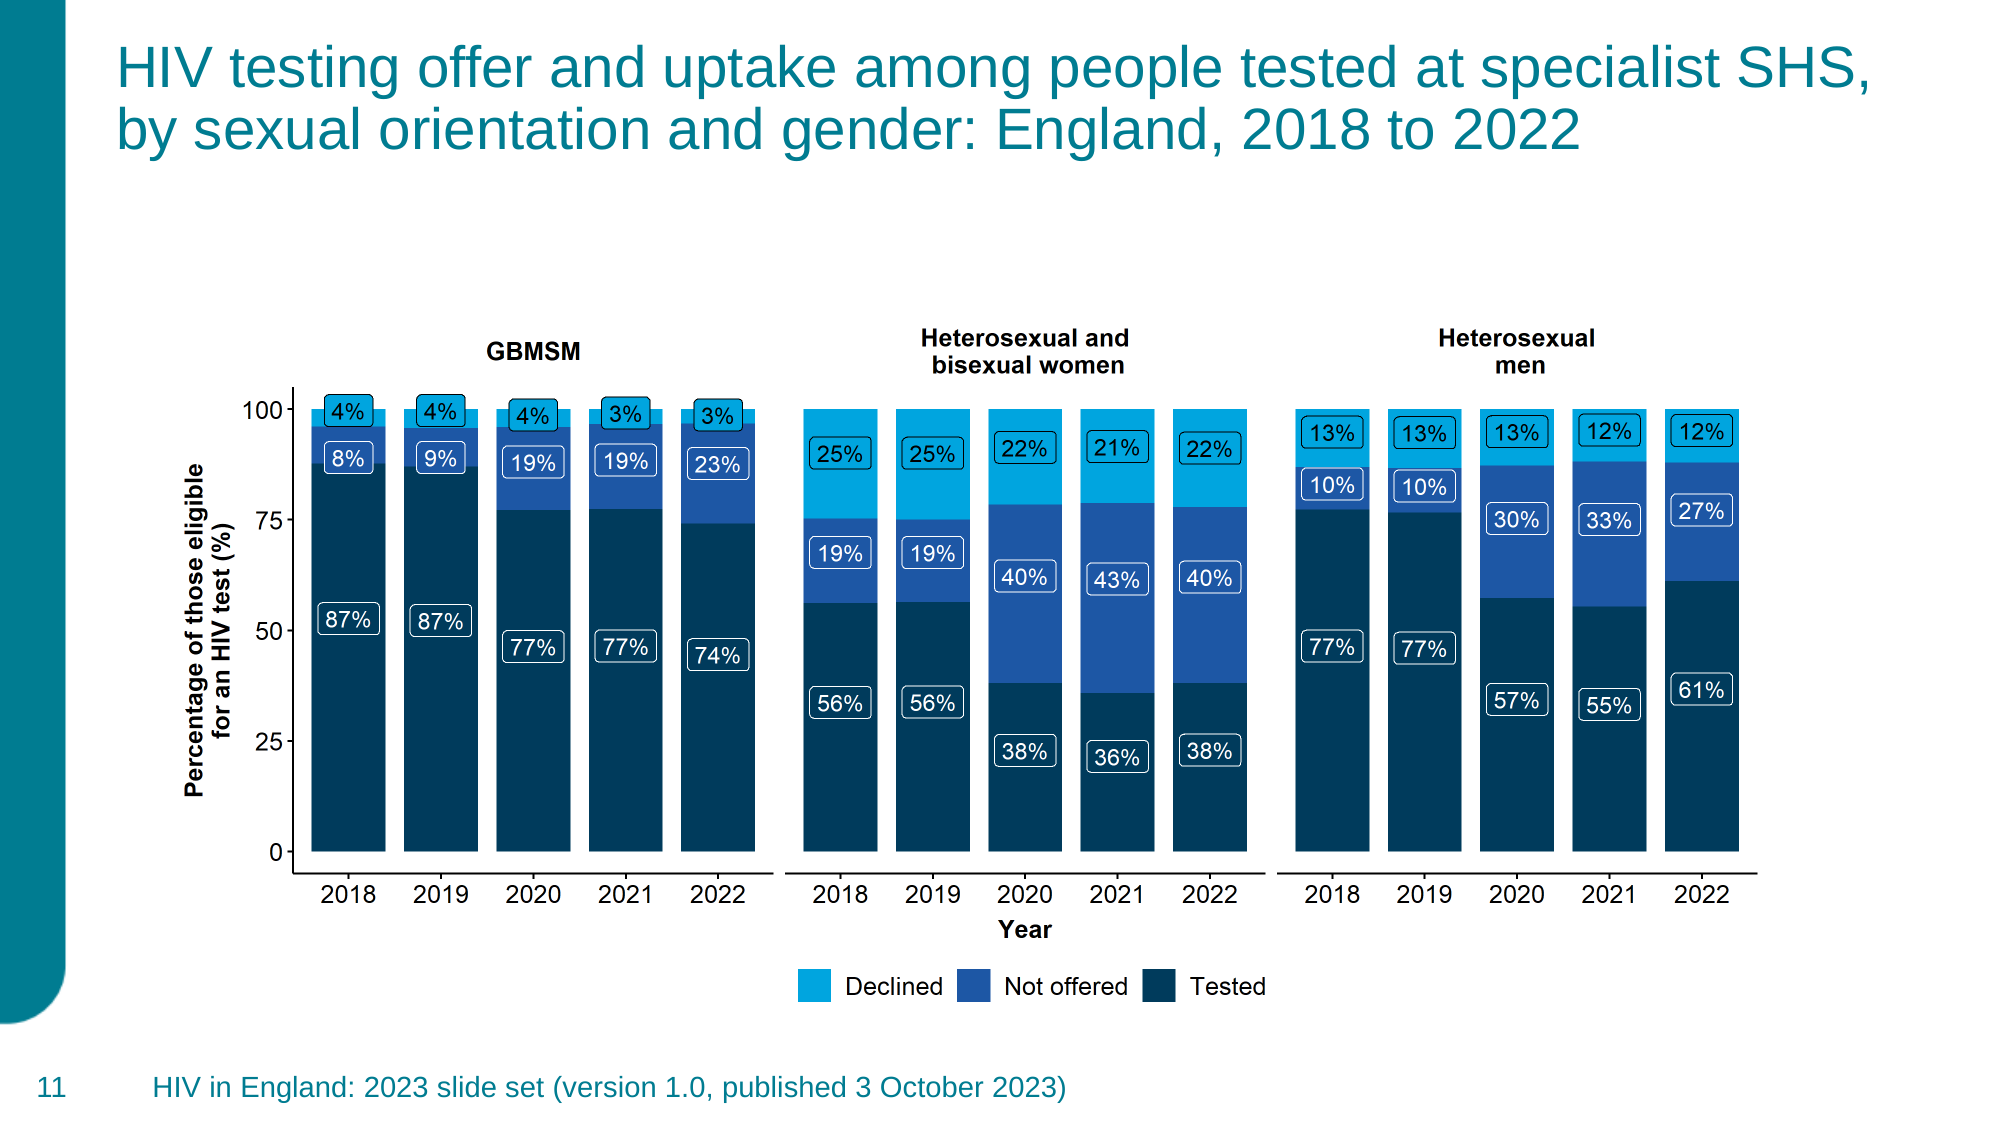

# HIV testing offer and uptake among people tested at specialist SHS, by sexual orientation and gender: England, 2018 to 2022
11
HIV in England: 2023 slide set (version 1.0, published 3 October 2023)